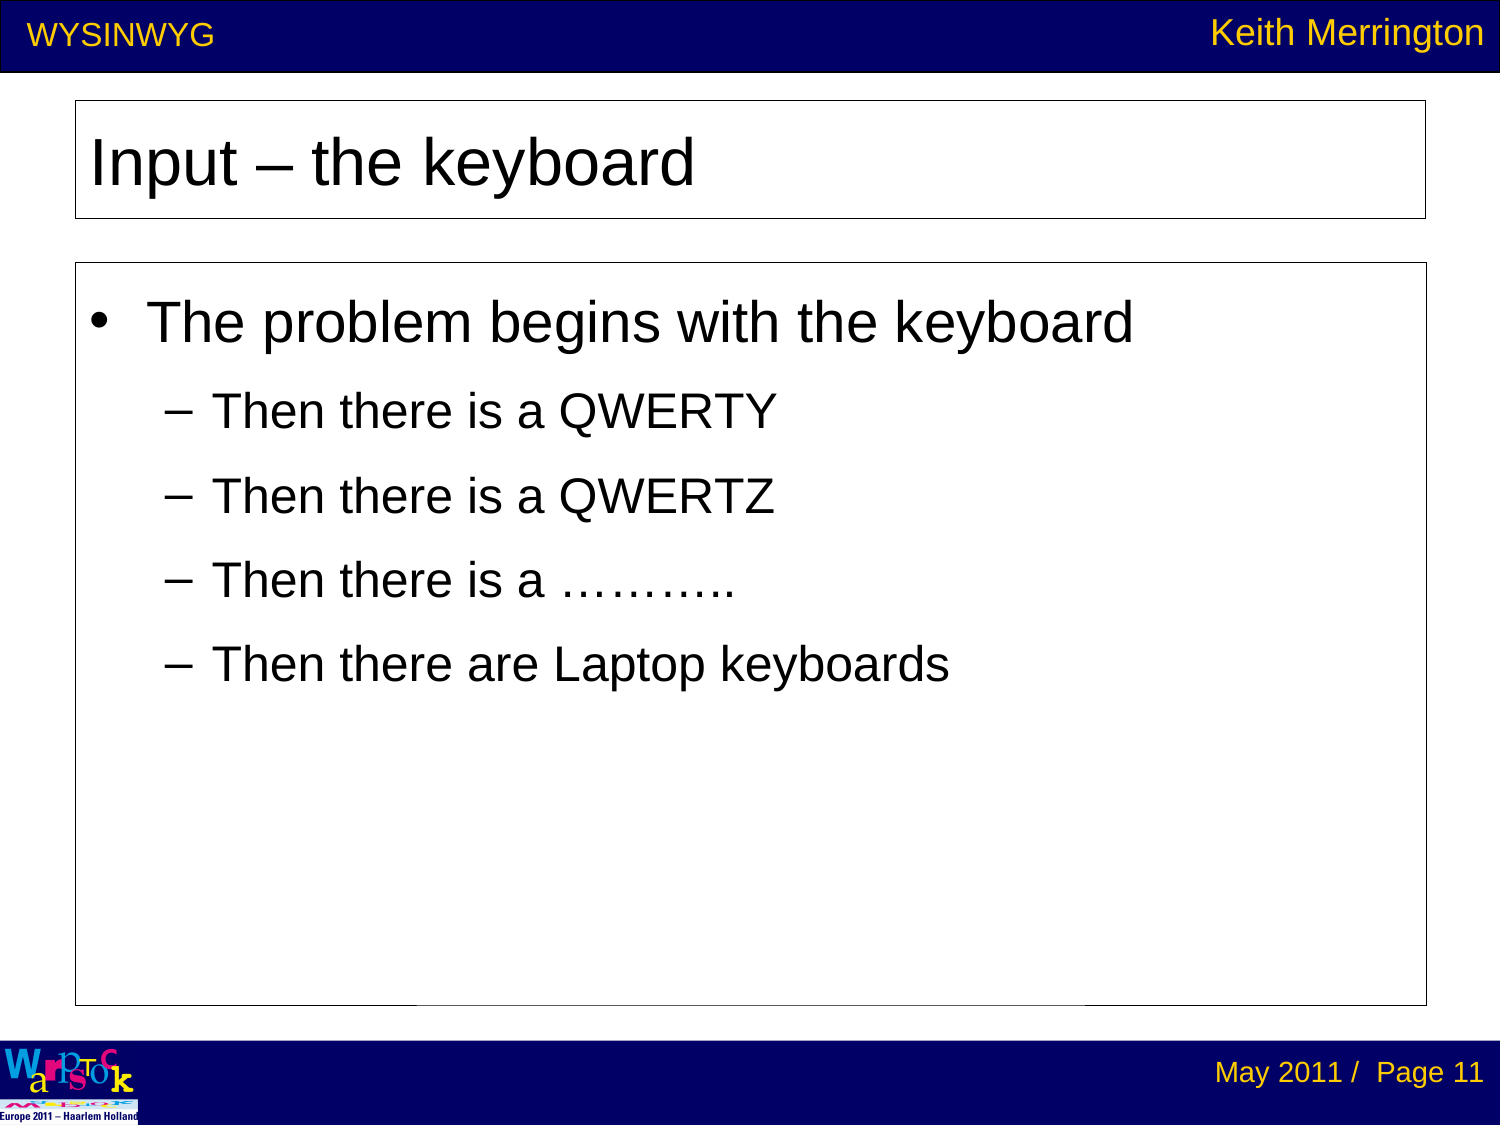

# Input – the keyboard
The problem begins with the keyboard
Then there is a QWERTY
Then there is a QWERTZ
Then there is a ………..
Then there are Laptop keyboards